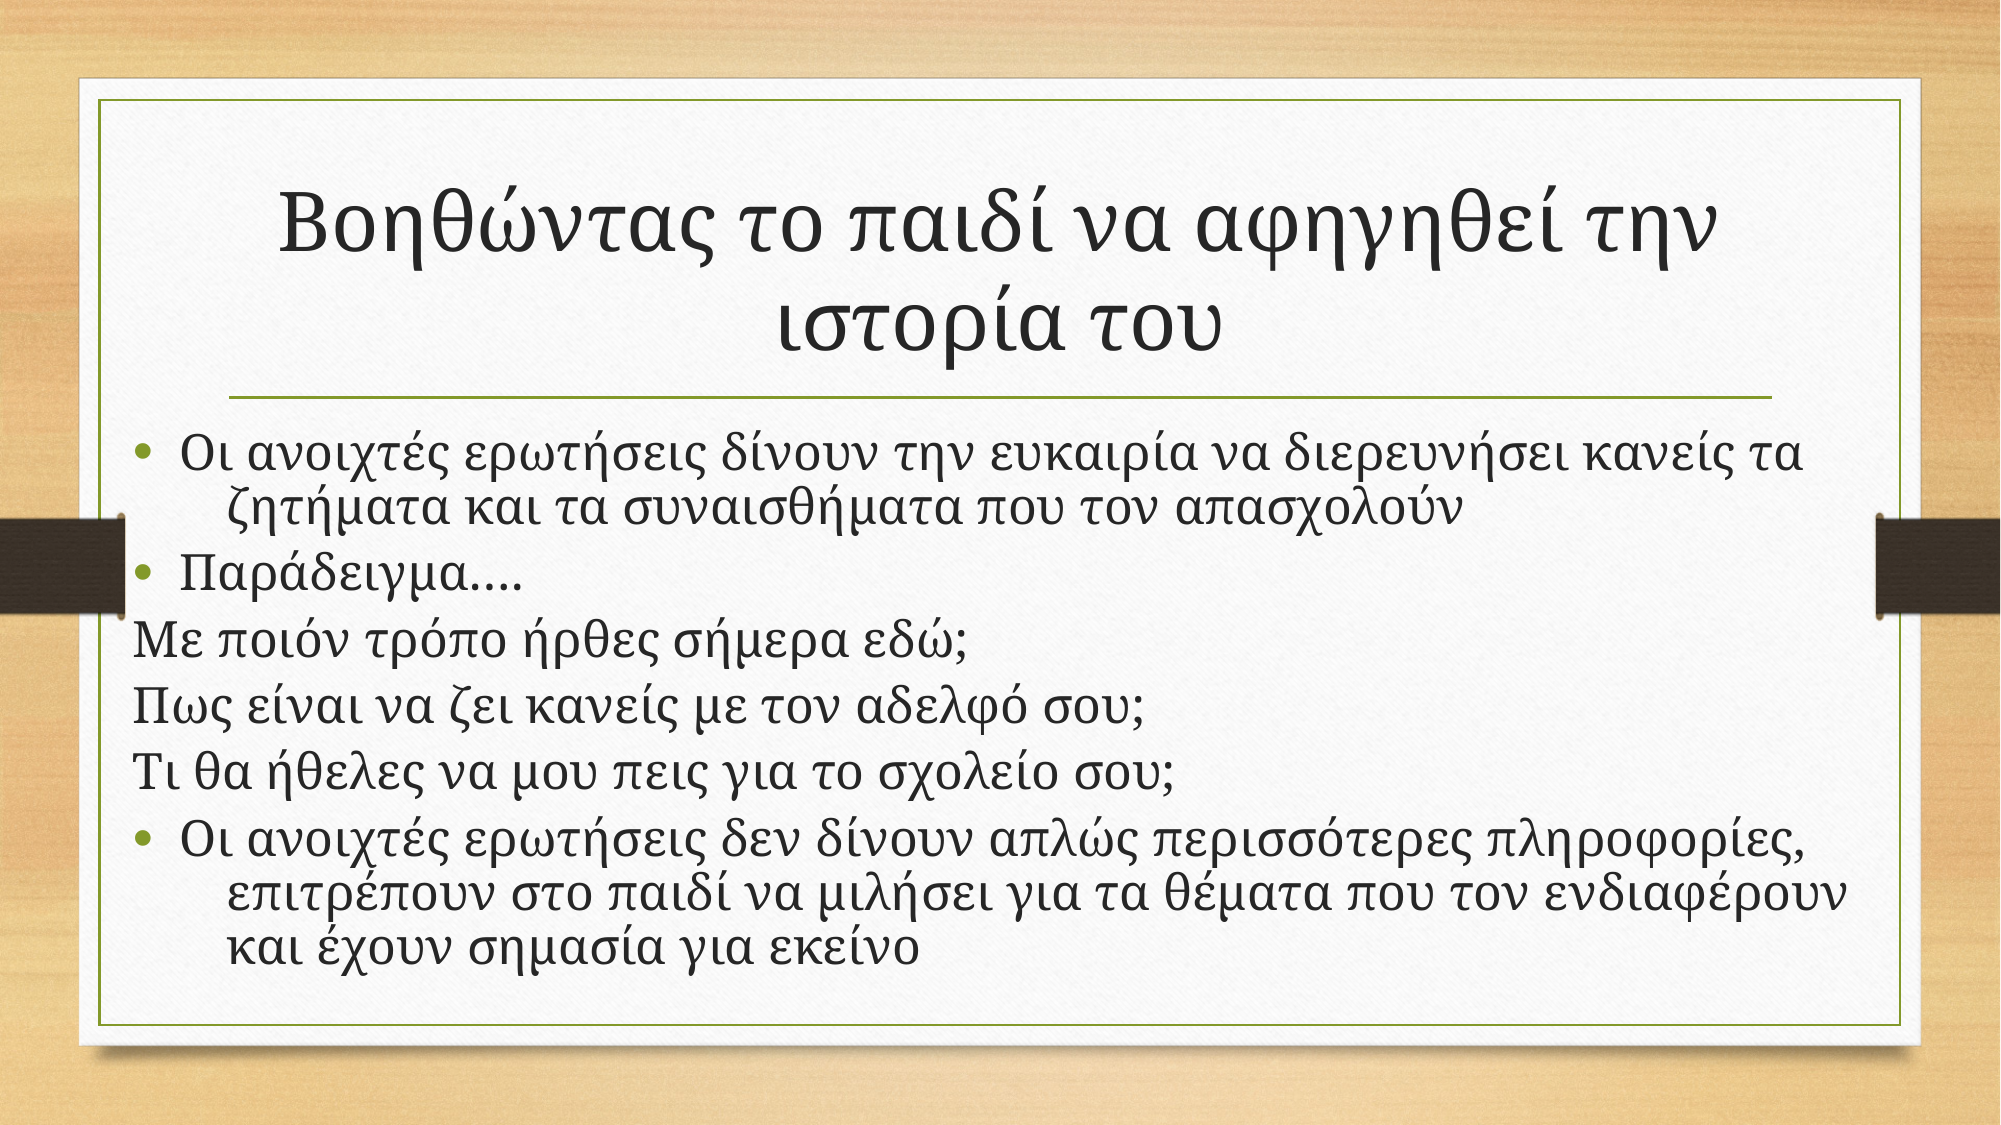

# Βοηθώντας το παιδί να αφηγηθεί την ιστορία του
Οι ανοιχτές ερωτήσεις δίνουν την ευκαιρία να διερευνήσει κανείς τα ζητήματα και τα συναισθήματα που τον απασχολούν
Παράδειγμα….
Με ποιόν τρόπο ήρθες σήμερα εδώ;
Πως είναι να ζει κανείς με τον αδελφό σου;
Τι θα ήθελες να μου πεις για το σχολείο σου;
Οι ανοιχτές ερωτήσεις δεν δίνουν απλώς περισσότερες πληροφορίες, επιτρέπουν στο παιδί να μιλήσει για τα θέματα που τον ενδιαφέρουν και έχουν σημασία για εκείνο